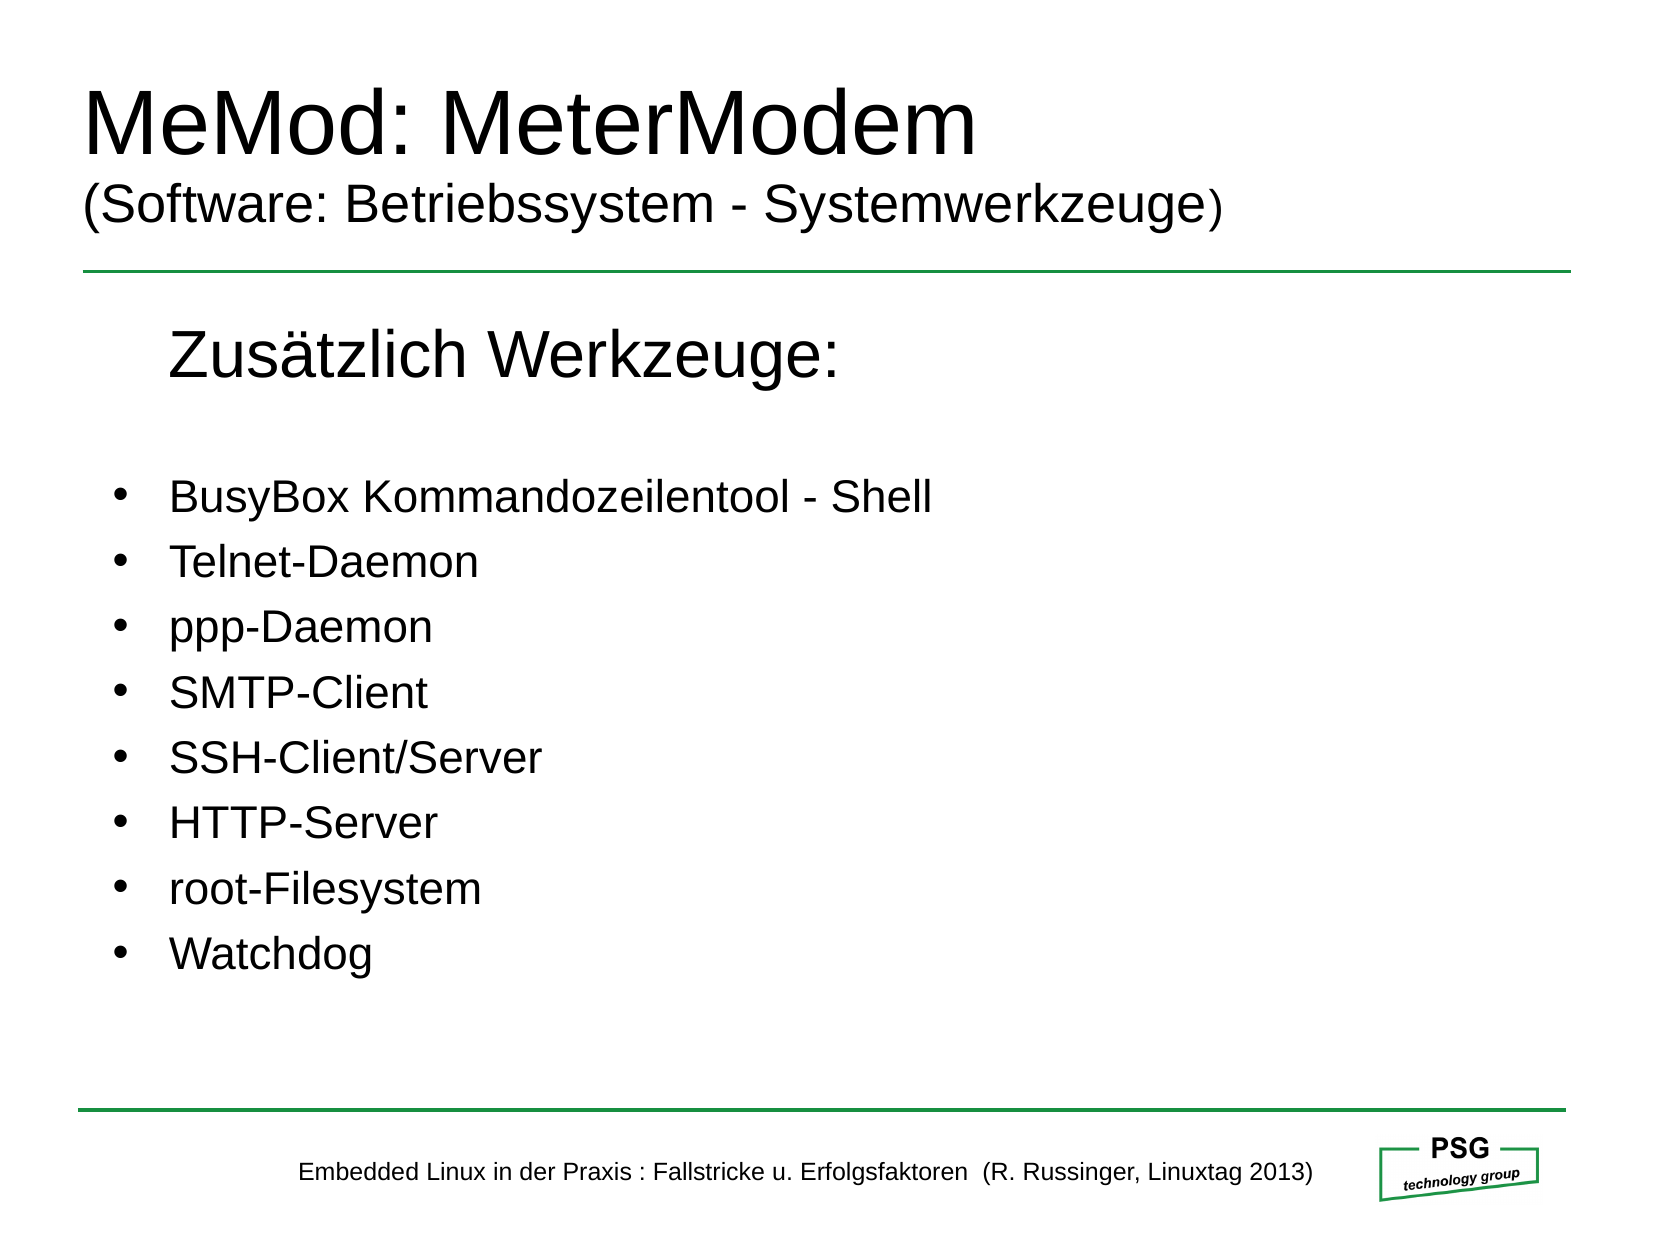

# MeMod: MeterModem (Software: Betriebssystem - Systemwerkzeuge)
Zusätzlich Werkzeuge:
BusyBox Kommandozeilentool - Shell
Telnet-Daemon
ppp-Daemon
SMTP-Client
SSH-Client/Server
HTTP-Server
root-Filesystem
Watchdog